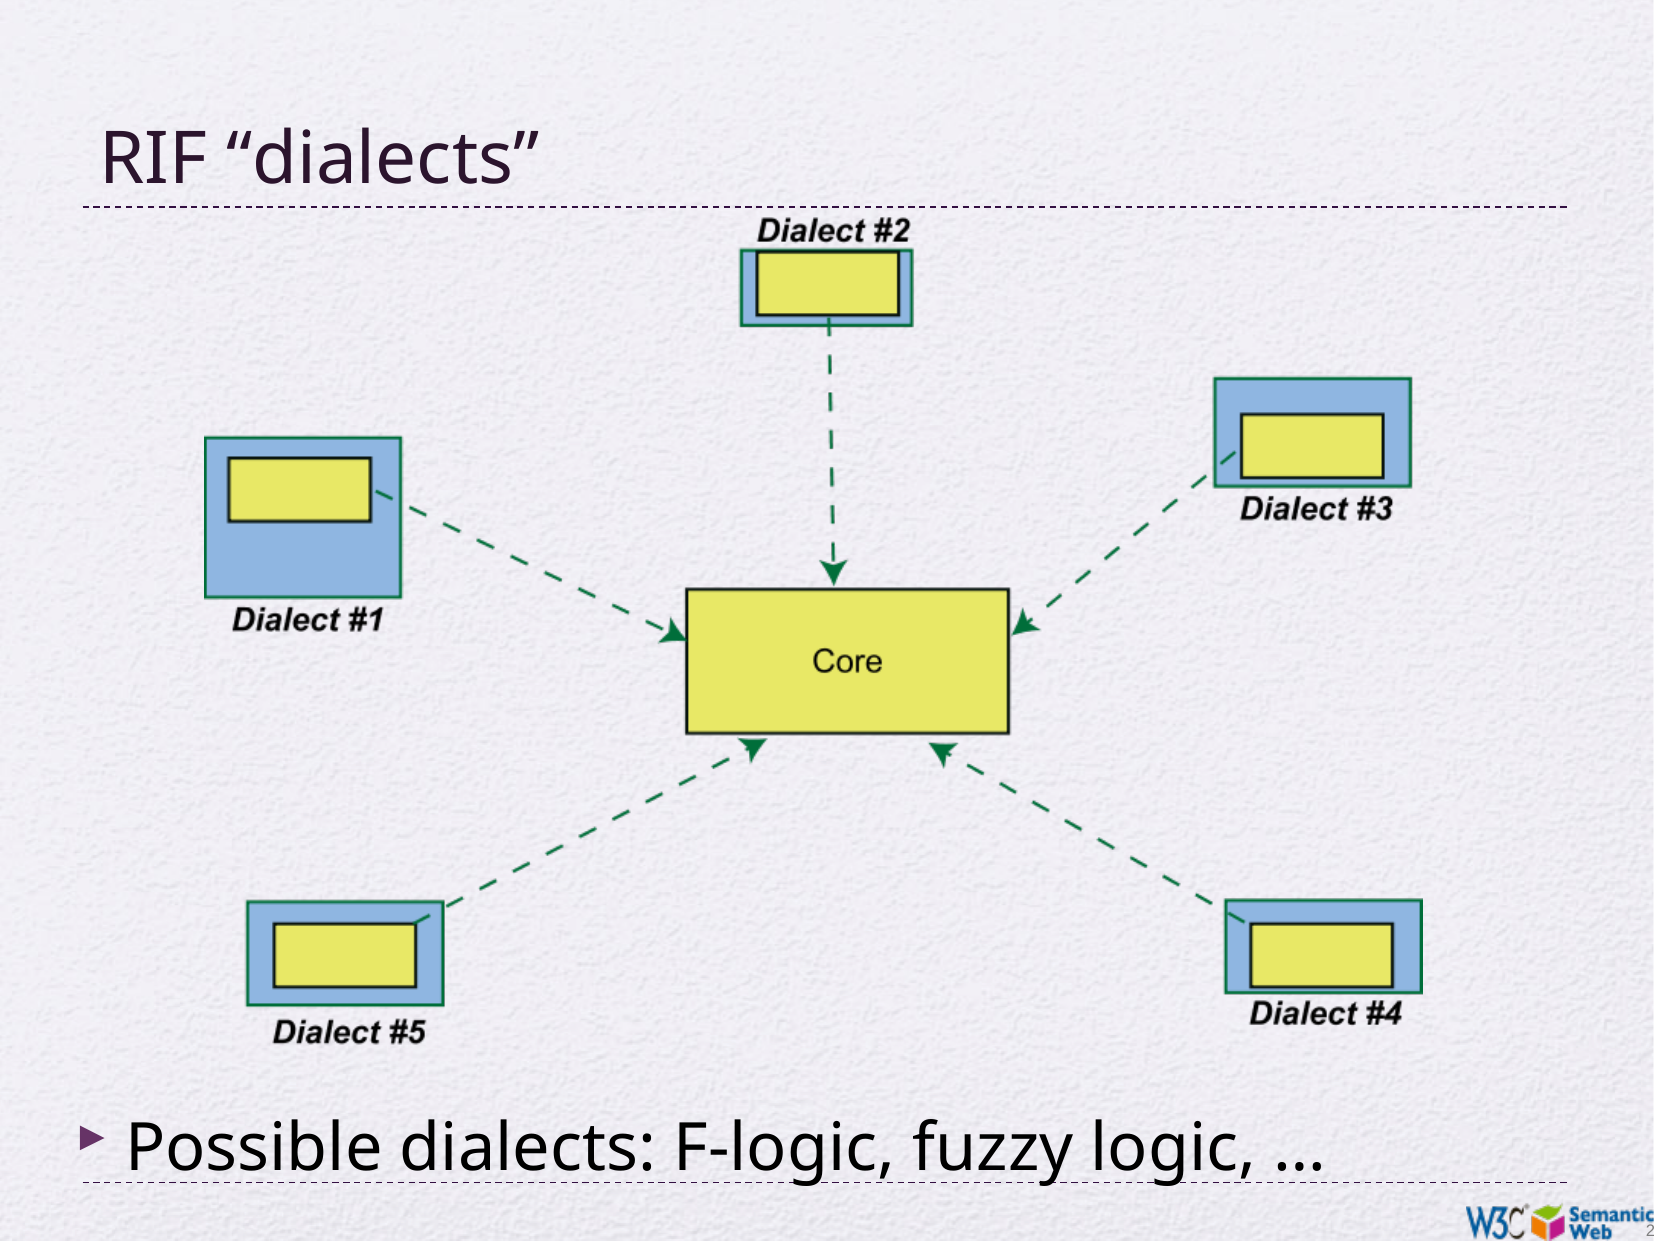

# RIF “dialects”
Possible dialects: F-logic, fuzzy logic, …